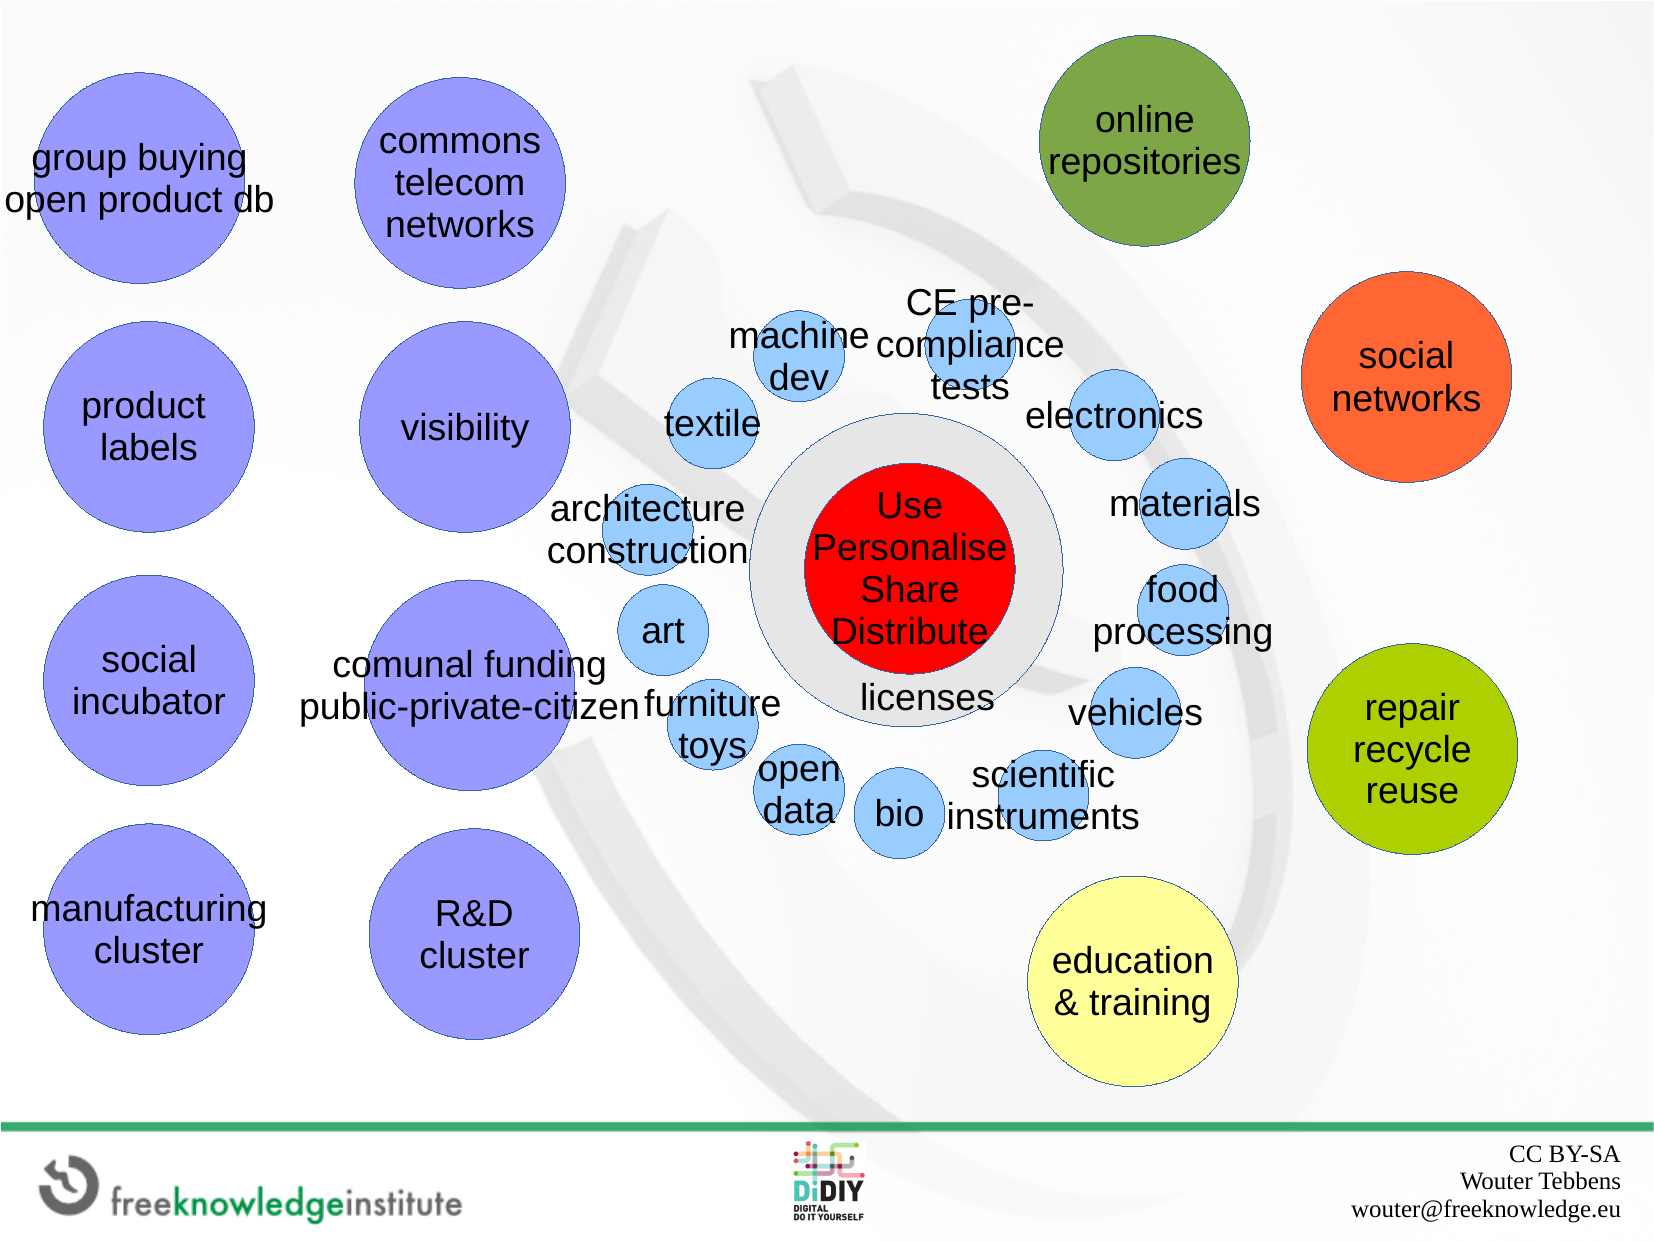

online
repositories
group buying
open product db
commons
telecom
networks
social
networks
CE pre-
compliance
tests
machine
dev
product
labels
visibility
electronics
textile
materials
Use
Personalise
Share
Distribute
architecture
construction
food
processing
social
incubator
comunal funding
public-private-citizen
art
repair
recycle
reuse
vehicles
licenses
furniture
toys
open
data
scientific
instruments
bio
manufacturing
cluster
R&D
cluster
education
& training